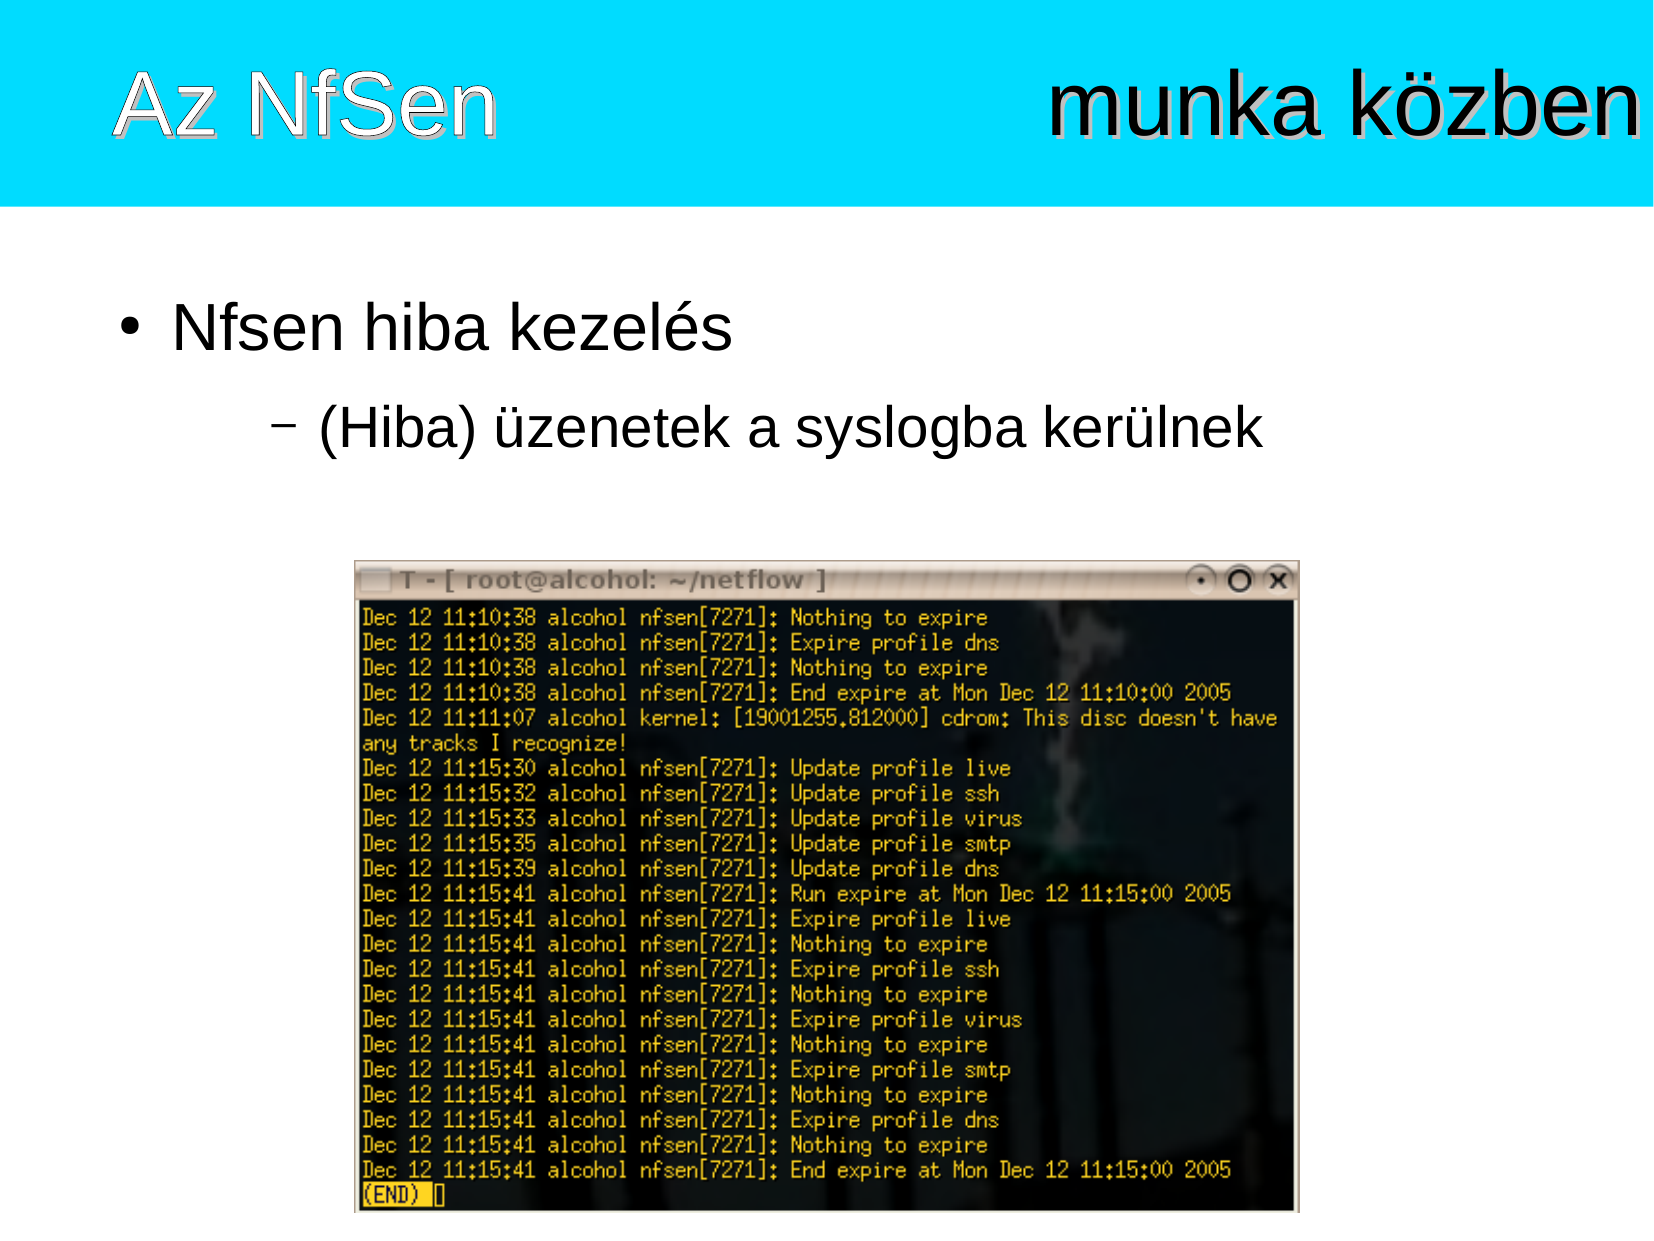

Az NfSen	munka közben
# Nfsen hiba kezelés
(Hiba) üzenetek a syslogba kerülnek